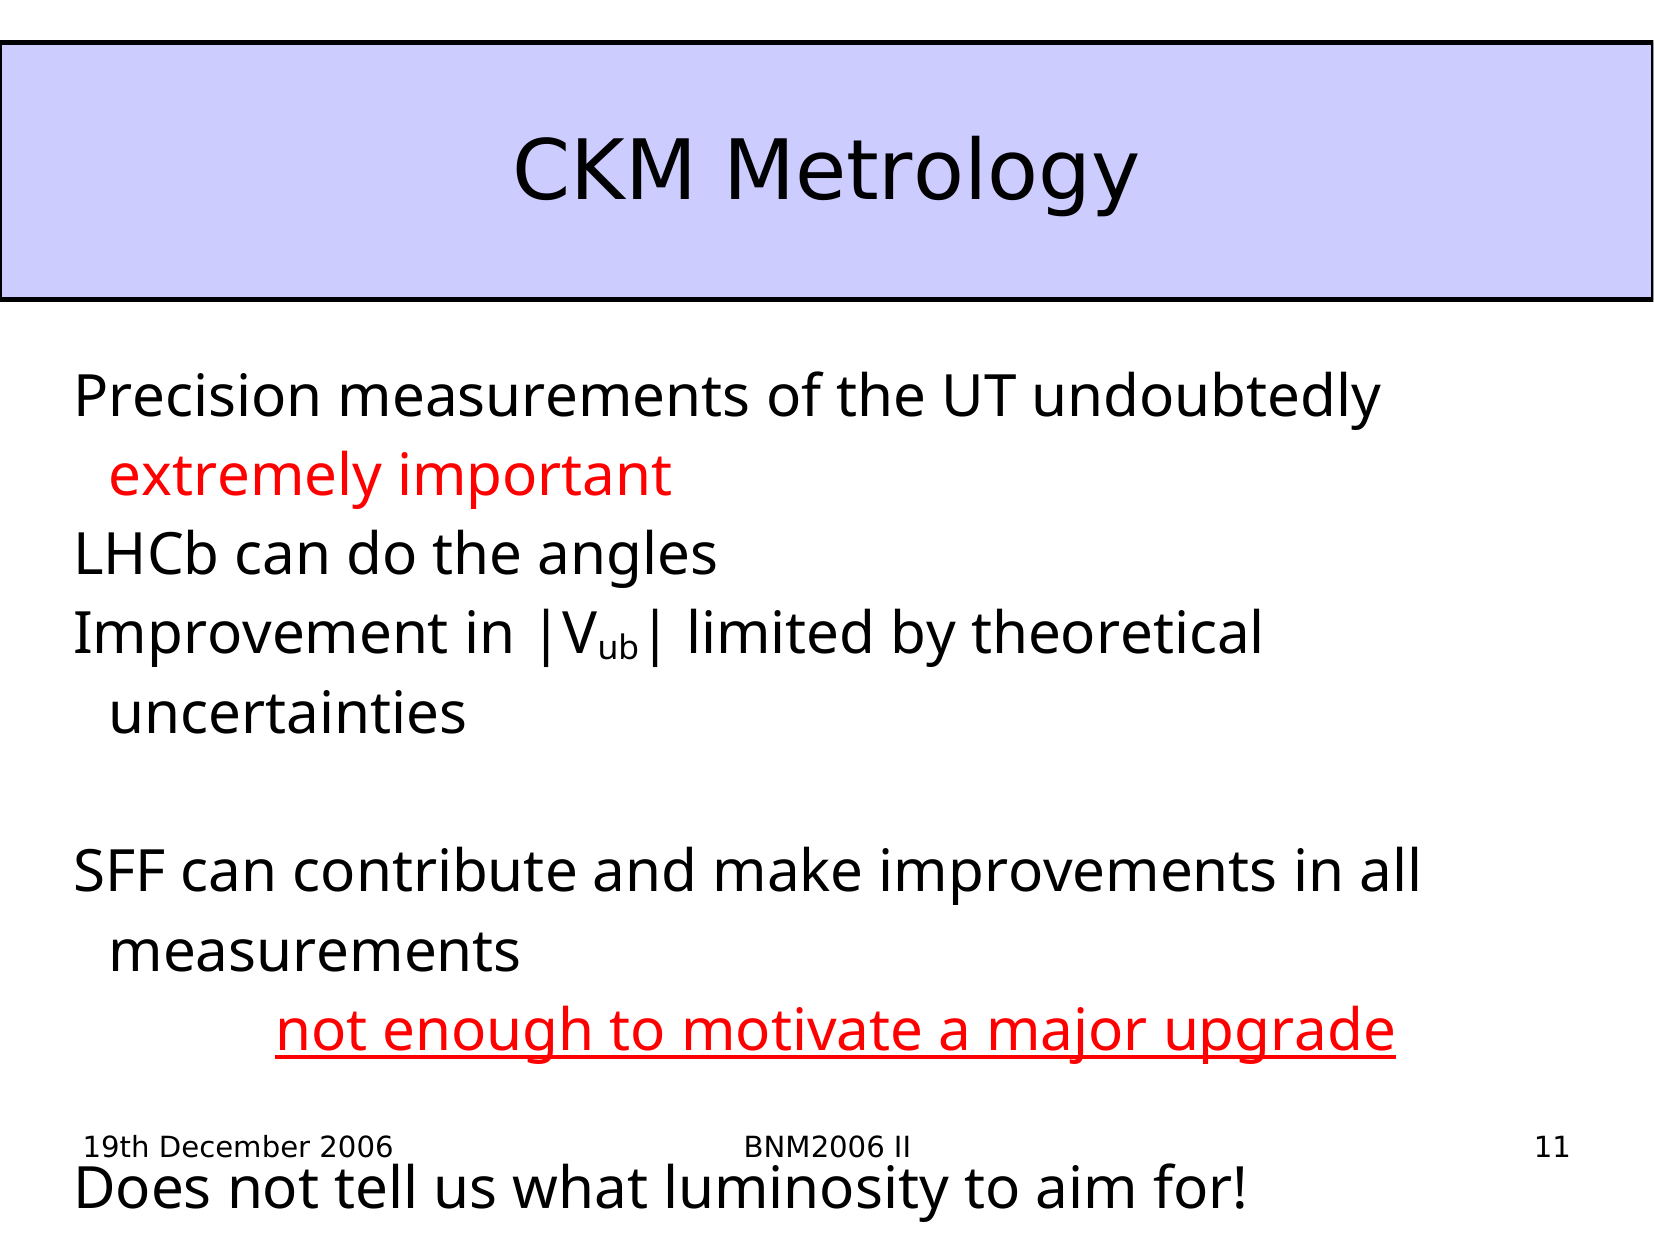

# CKM Metrology
Precision measurements of the UT undoubtedly extremely important
LHCb can do the angles
Improvement in |Vub| limited by theoretical uncertainties
SFF can contribute and make improvements in all measurements
not enough to motivate a major upgrade
Does not tell us what luminosity to aim for!
19th December 2006
BNM2006 II
11